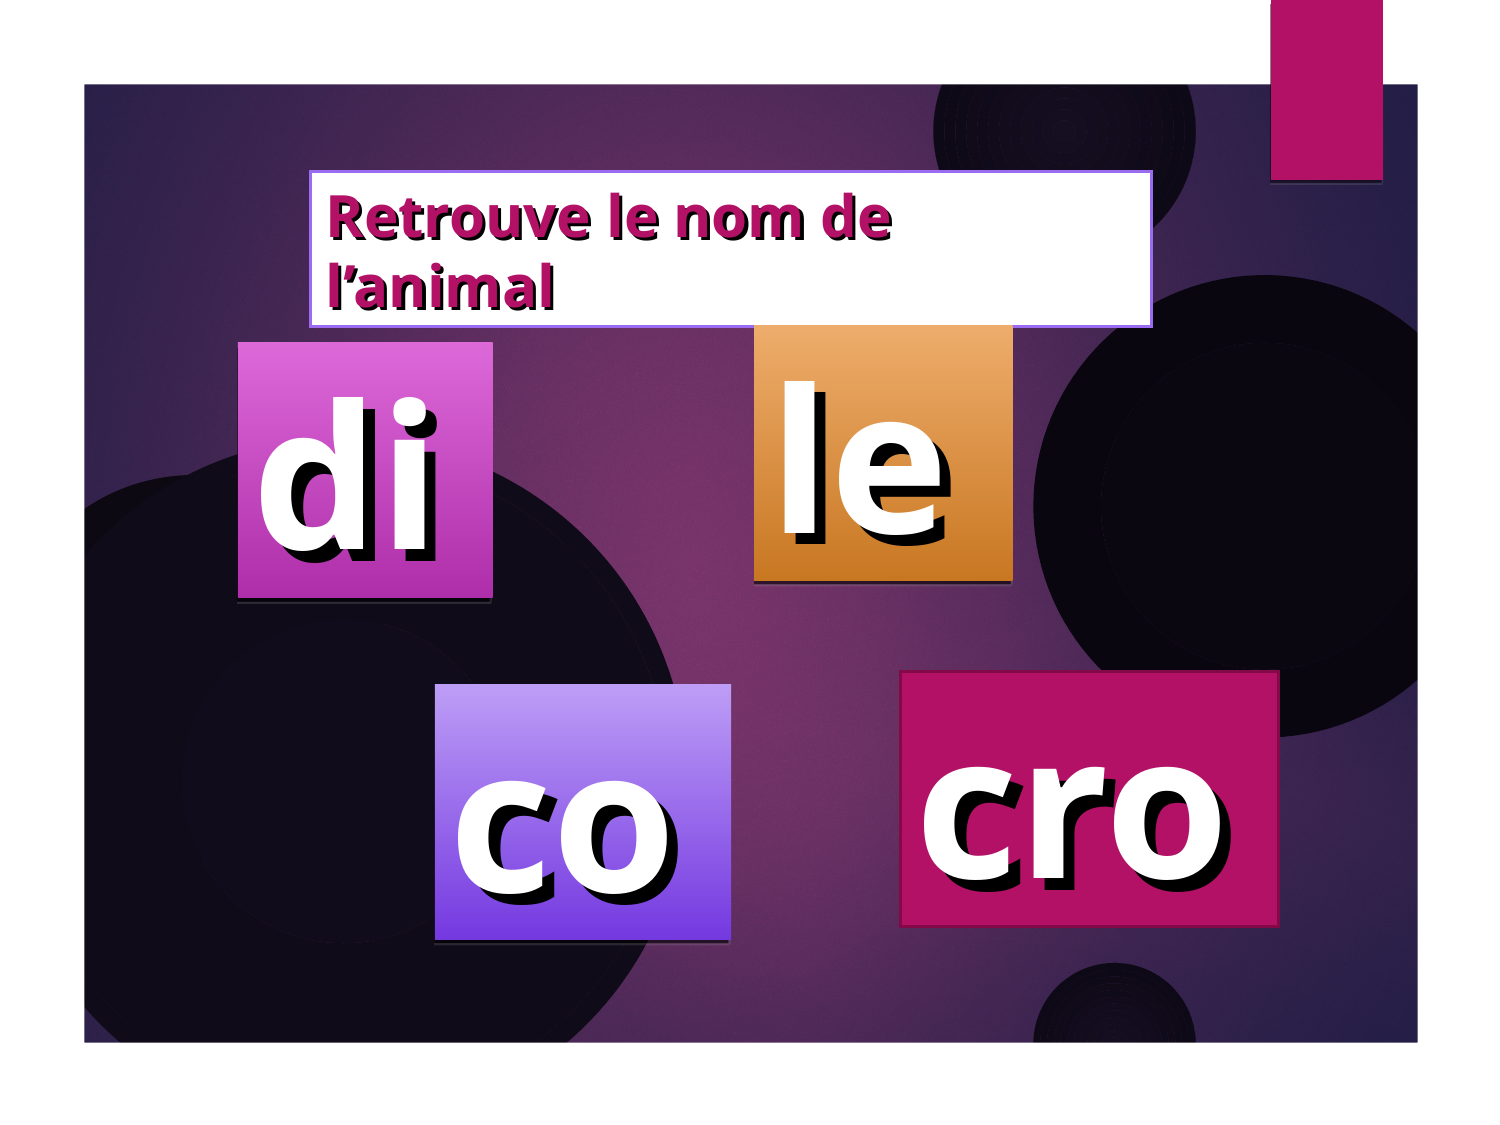

Retrouve le nom de l’animal
le
di
cro
co